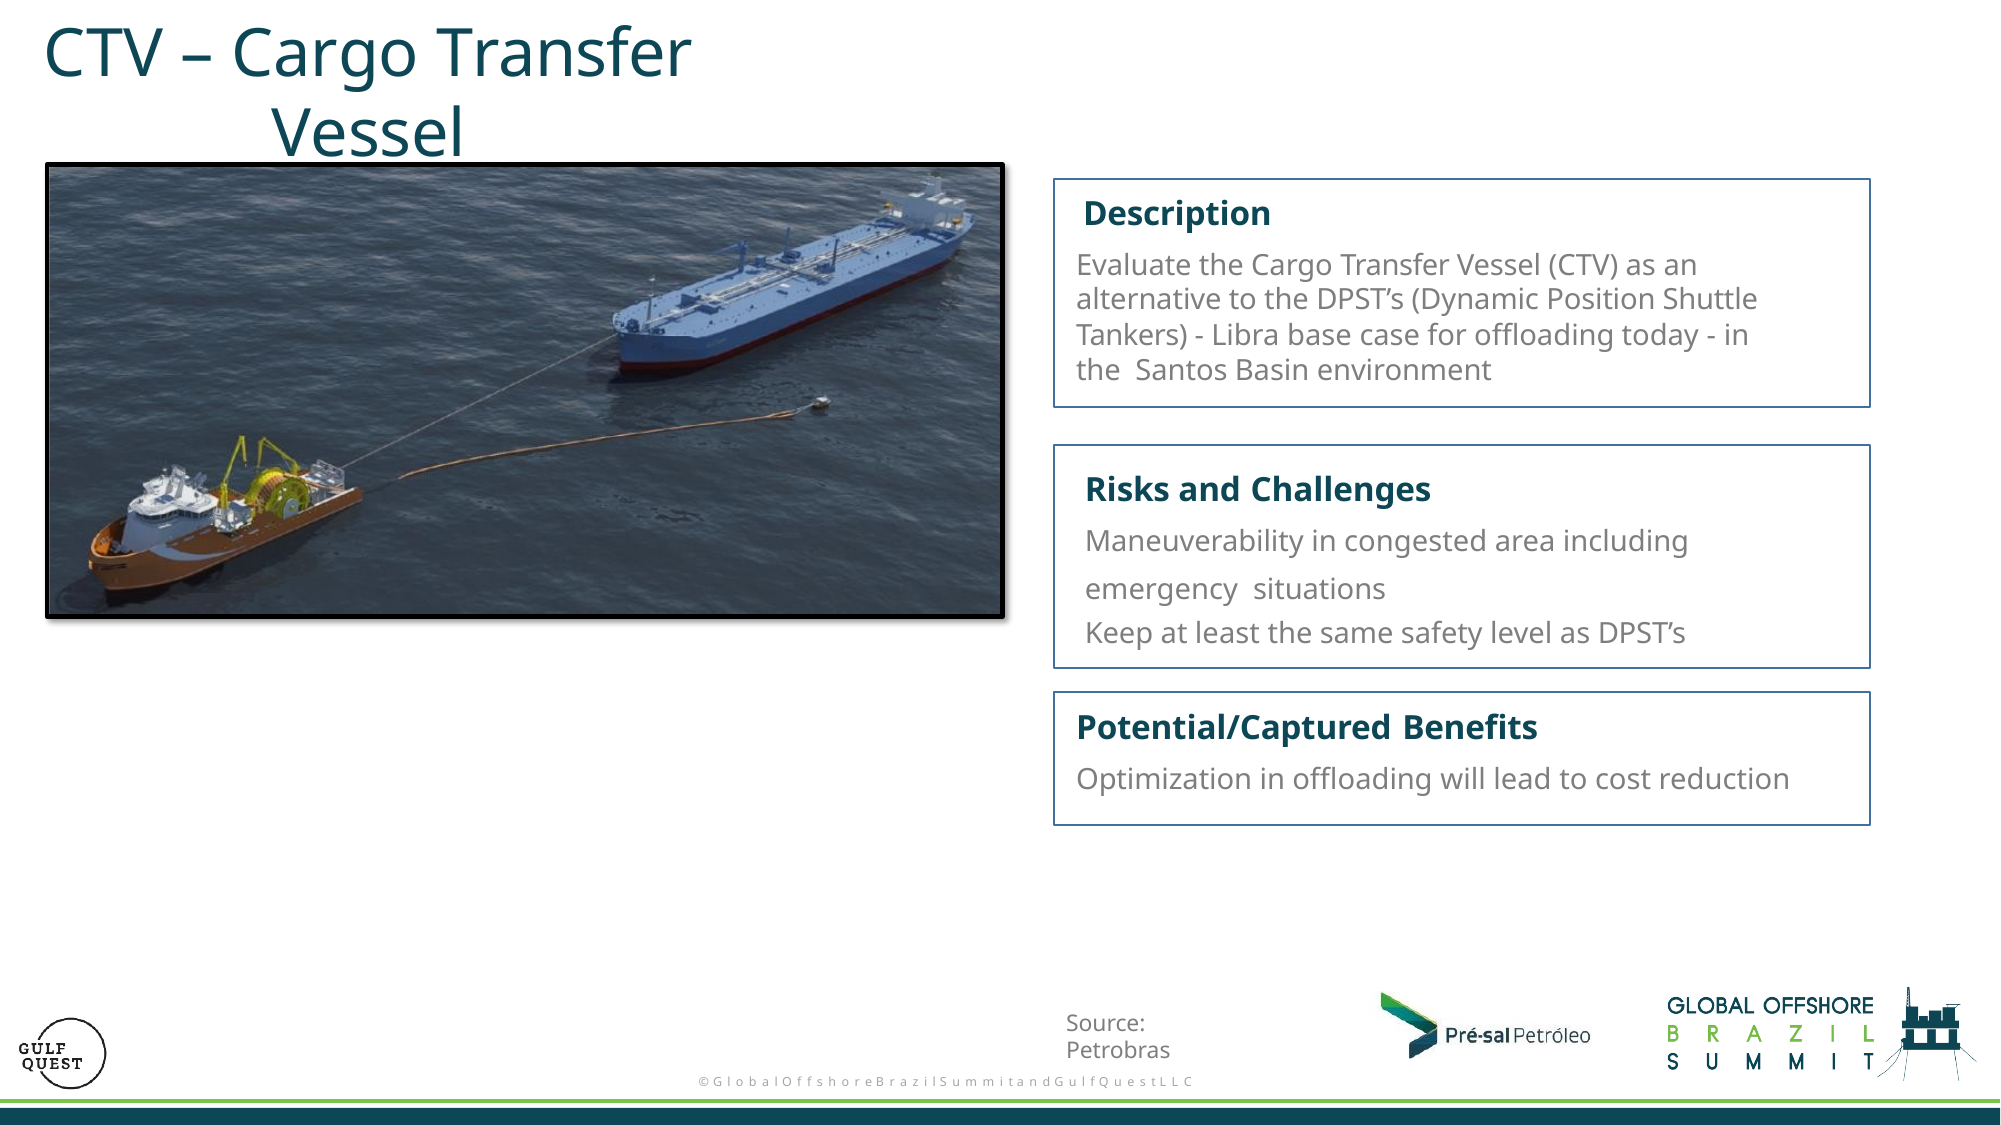

# CTV – Cargo Transfer Vessel
Description
Evaluate the Cargo Transfer Vessel (CTV) as an
alternative to the DPST’s (Dynamic Position Shuttle Tankers) - Libra base case for offloading today - in the Santos Basin environment
Risks and Challenges
Maneuverability in congested area including emergency situations
Keep at least the same safety level as DPST’s
Potential/Captured Benefits
Optimization in offloading will lead to cost reduction
Source: Petrobras
© G l o b a l O f f s h o r e B r a z i l S u m m i t a n d G u l f Q u e s t L L C